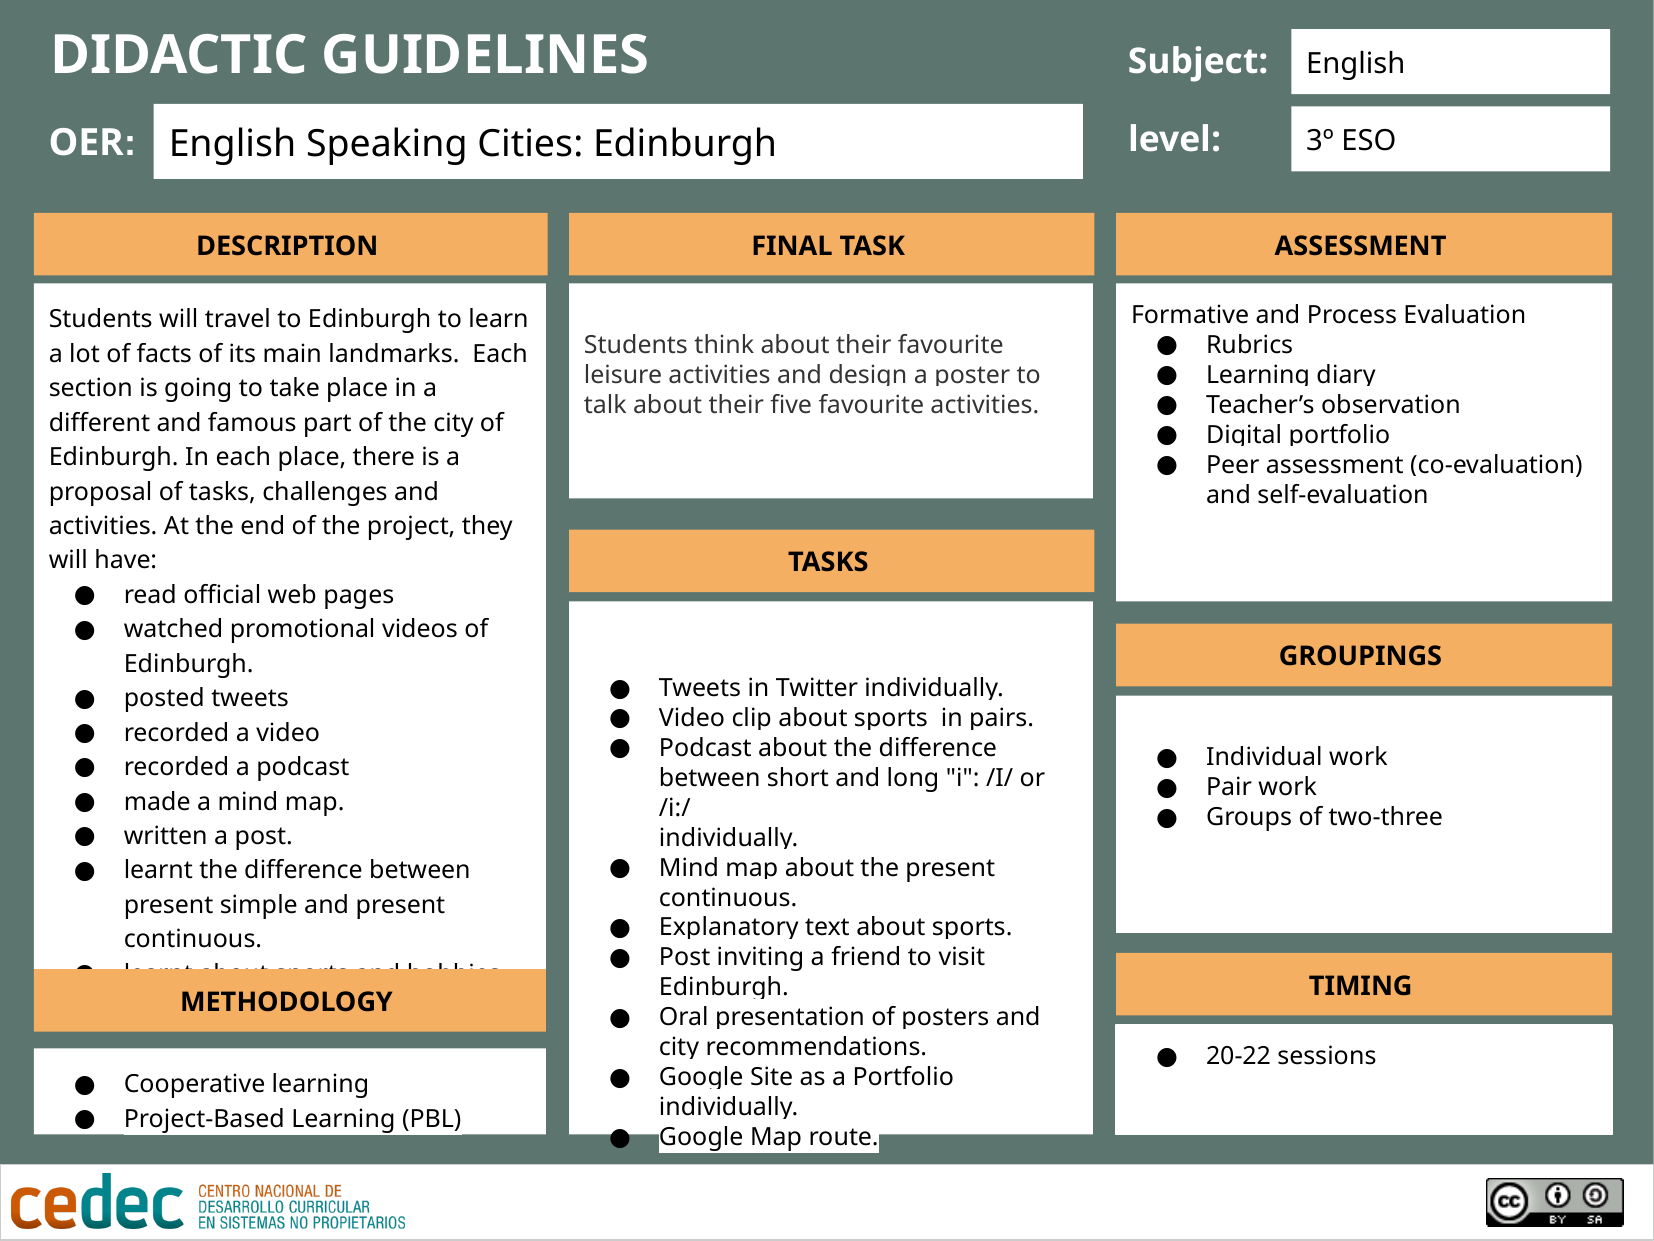

DIDACTIC GUIDELINES
English
Subject:
English Speaking Cities: Edinburgh
3º ESO
level:
OER:
DESCRIPTION
FINAL TASK
ASSESSMENT
Students will travel to Edinburgh to learn a lot of facts of its main landmarks. Each section is going to take place in a different and famous part of the city of Edinburgh. In each place, there is a proposal of tasks, challenges and activities. At the end of the project, they will have:
read official web pages
watched promotional videos of Edinburgh.
posted tweets
recorded a video
recorded a podcast
made a mind map.
written a post.
learnt the difference between present simple and present continuous.
learnt about sports and hobbies.
Students think about their favourite leisure activities and design a poster to talk about their five favourite activities.
Formative and Process Evaluation
Rubrics
Learning diary
Teacher’s observation
Digital portfolio
Peer assessment (co-evaluation) and self-evaluation
TASKS
Tweets in Twitter individually.
Video clip about sports in pairs.
Podcast about the difference between short and long "i": /I/ or /i:/
individually.
Mind map about the present continuous.
Explanatory text about sports.
Post inviting a friend to visit Edinburgh.
Oral presentation of posters and city recommendations.
Google Site as a Portfolio individually.
Google Map route.
GROUPINGS
Individual work
Pair work
Groups of two-three
TIMING
METHODOLOGY
20-22 sessions
Cooperative learning
Project-Based Learning (PBL)